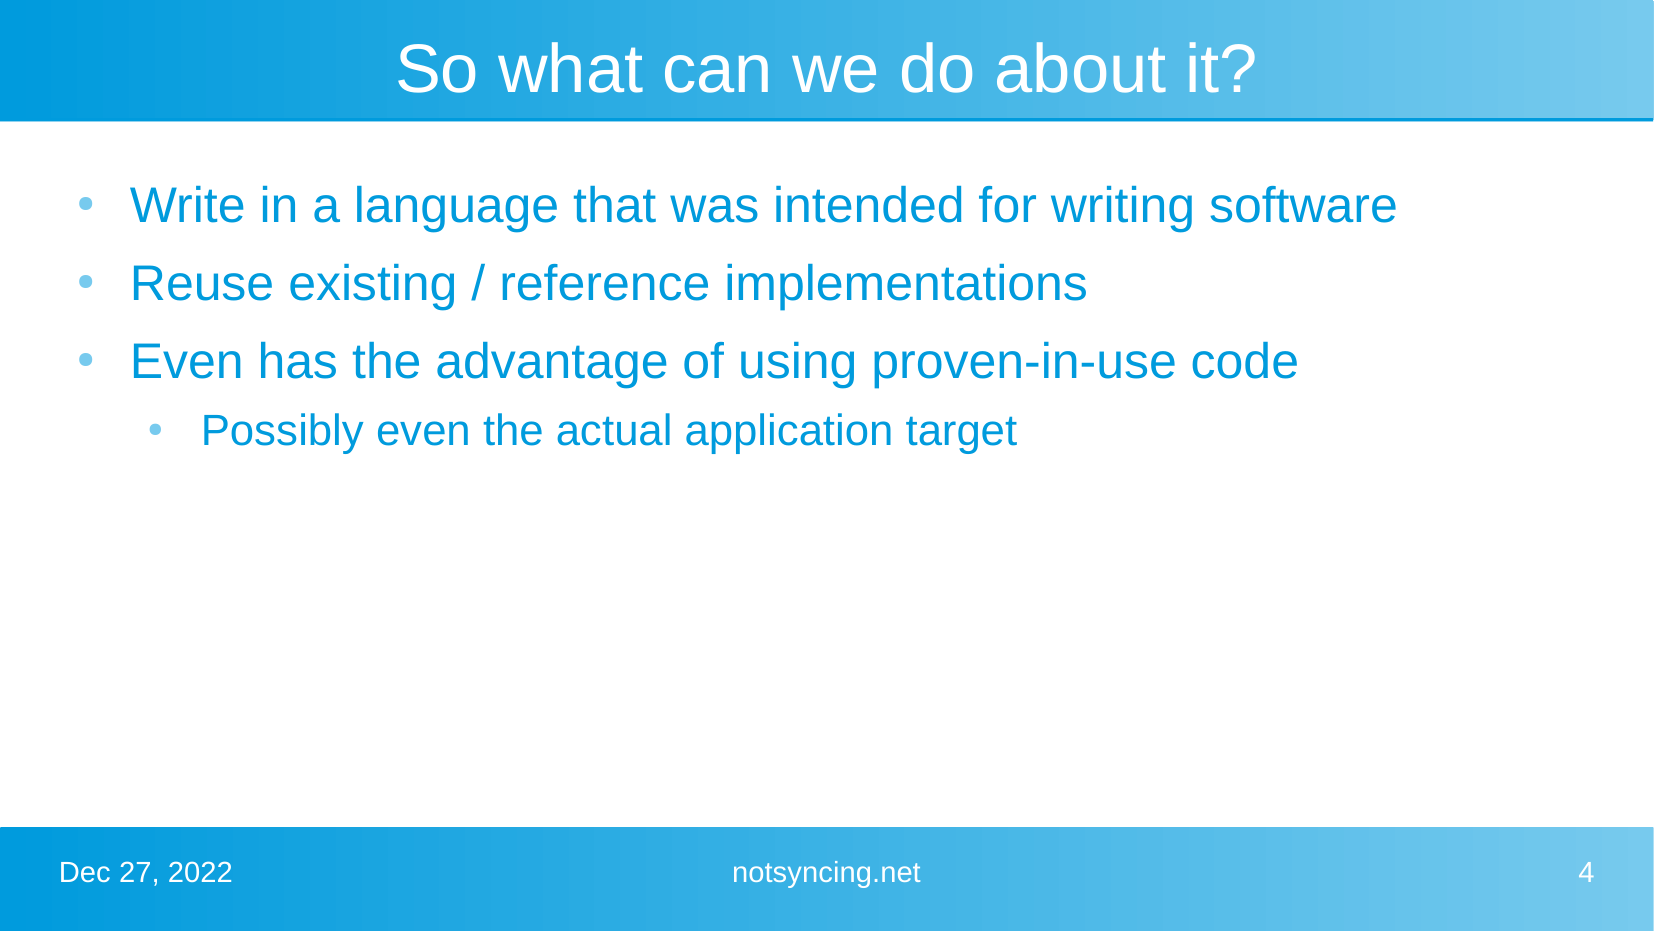

# So what can we do about it?
Write in a language that was intended for writing software
Reuse existing / reference implementations
Even has the advantage of using proven-in-use code
Possibly even the actual application target
Dec 27, 2022
notsyncing.net
4